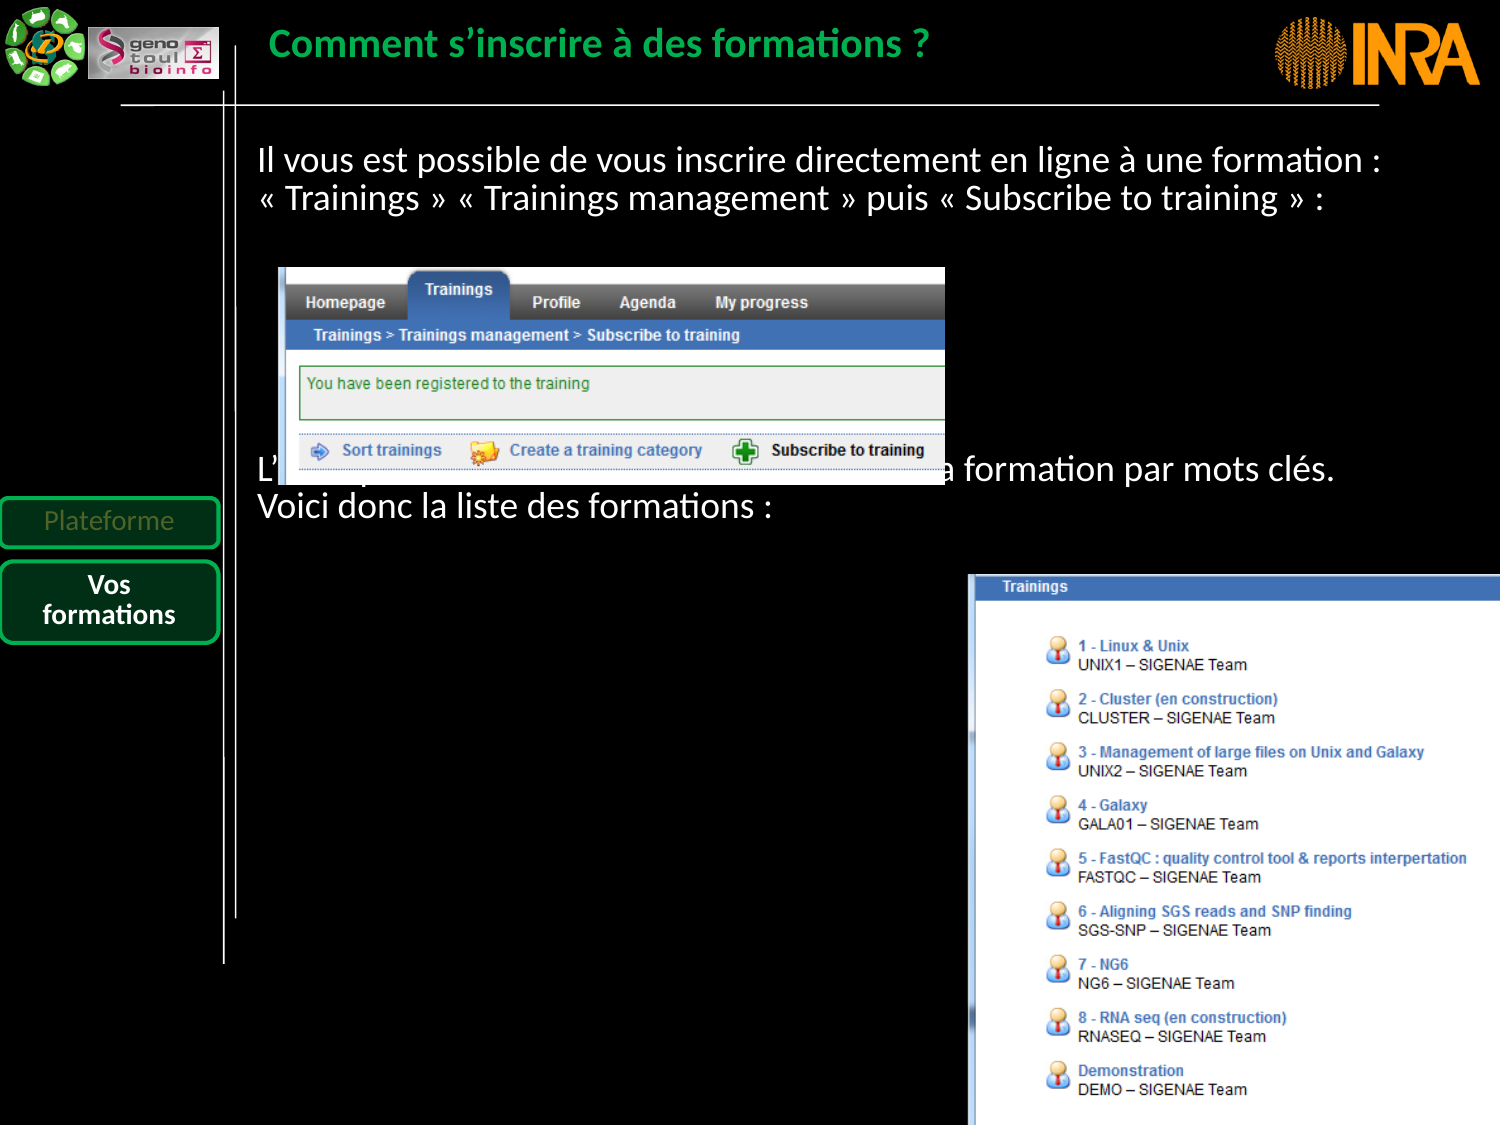

Comment s’inscrire à des formations ?
Il vous est possible de vous inscrire directement en ligne à une formation : « Trainings » « Trainings management » puis « Subscribe to training » :
L’inscription s’effectue via une recherche de la formation par mots clés.
Voici donc la liste des formations :
Plateforme
Vos formations